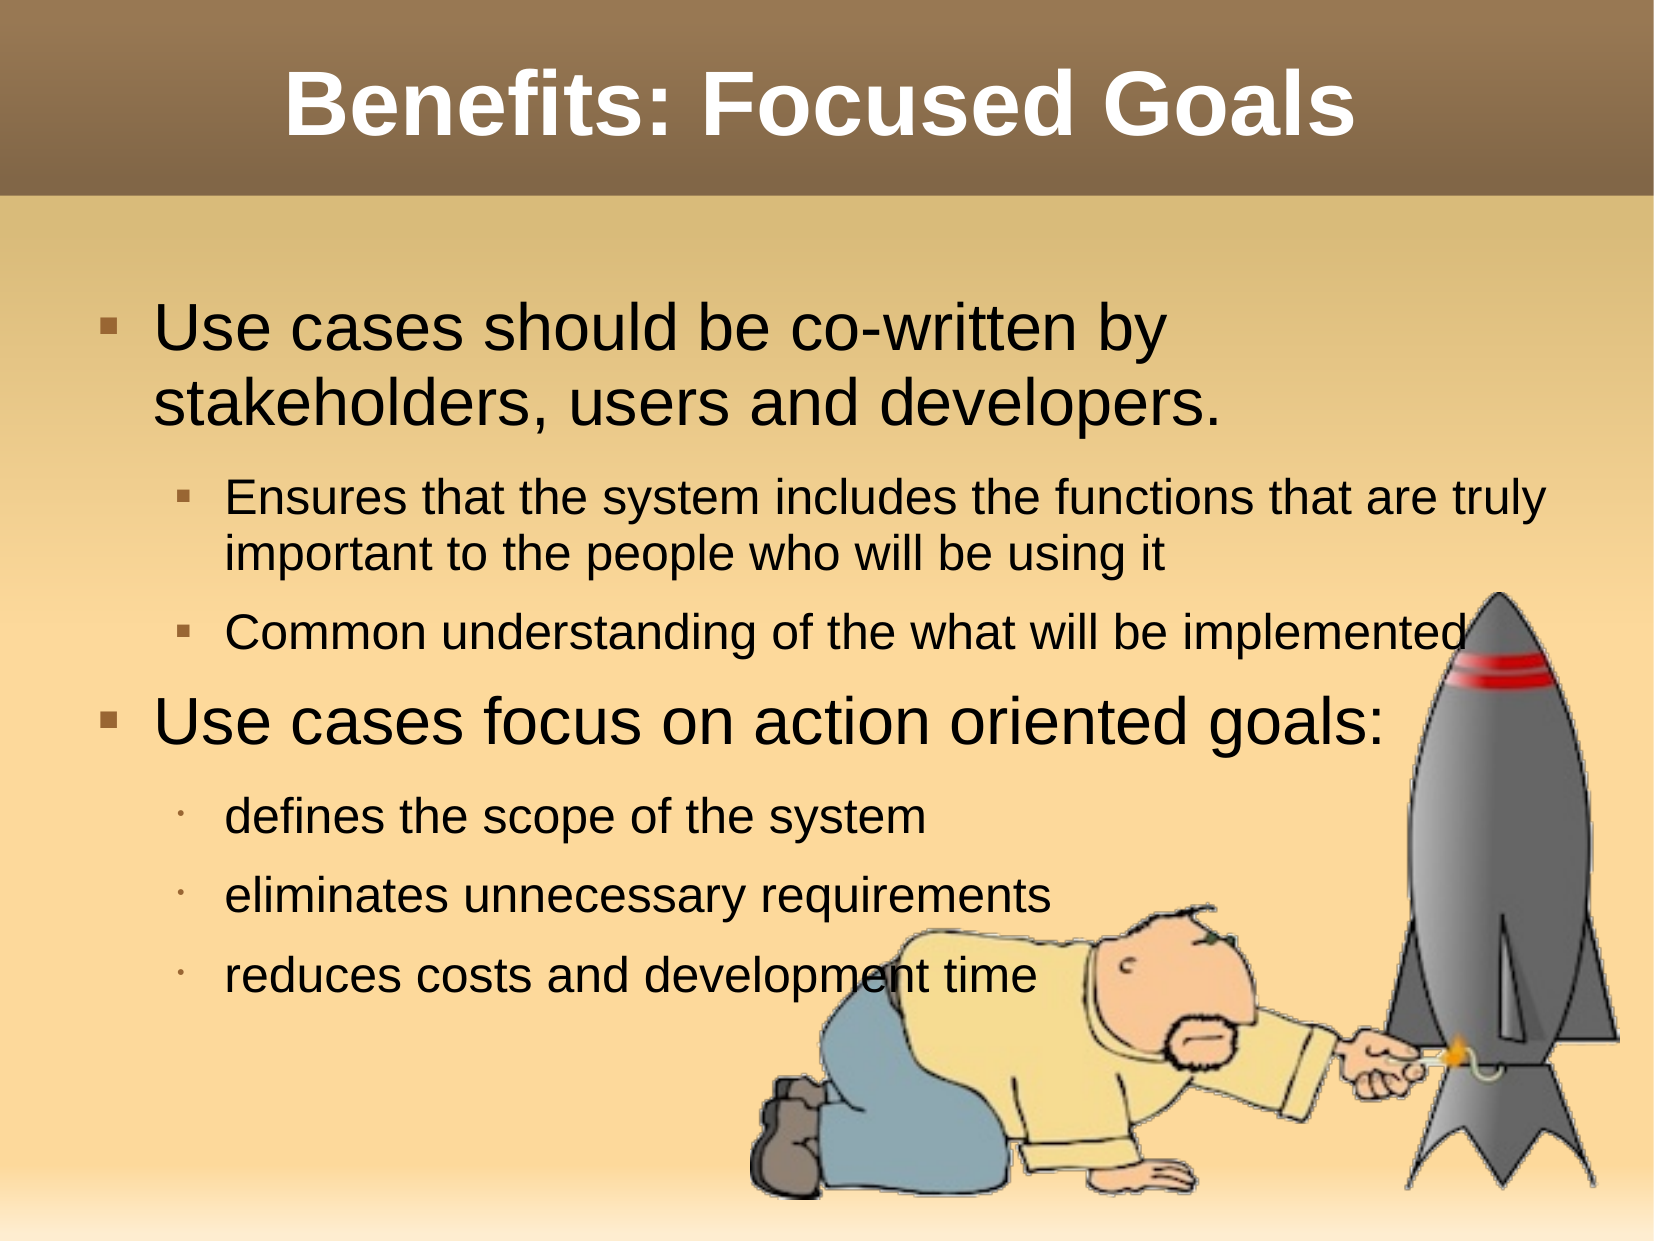

# Benefits: Focused Goals
Use cases should be co-written by stakeholders, users and developers.
Ensures that the system includes the functions that are truly important to the people who will be using it
Common understanding of the what will be implemented
Use cases focus on action oriented goals:
defines the scope of the system
eliminates unnecessary requirements
reduces costs and development time